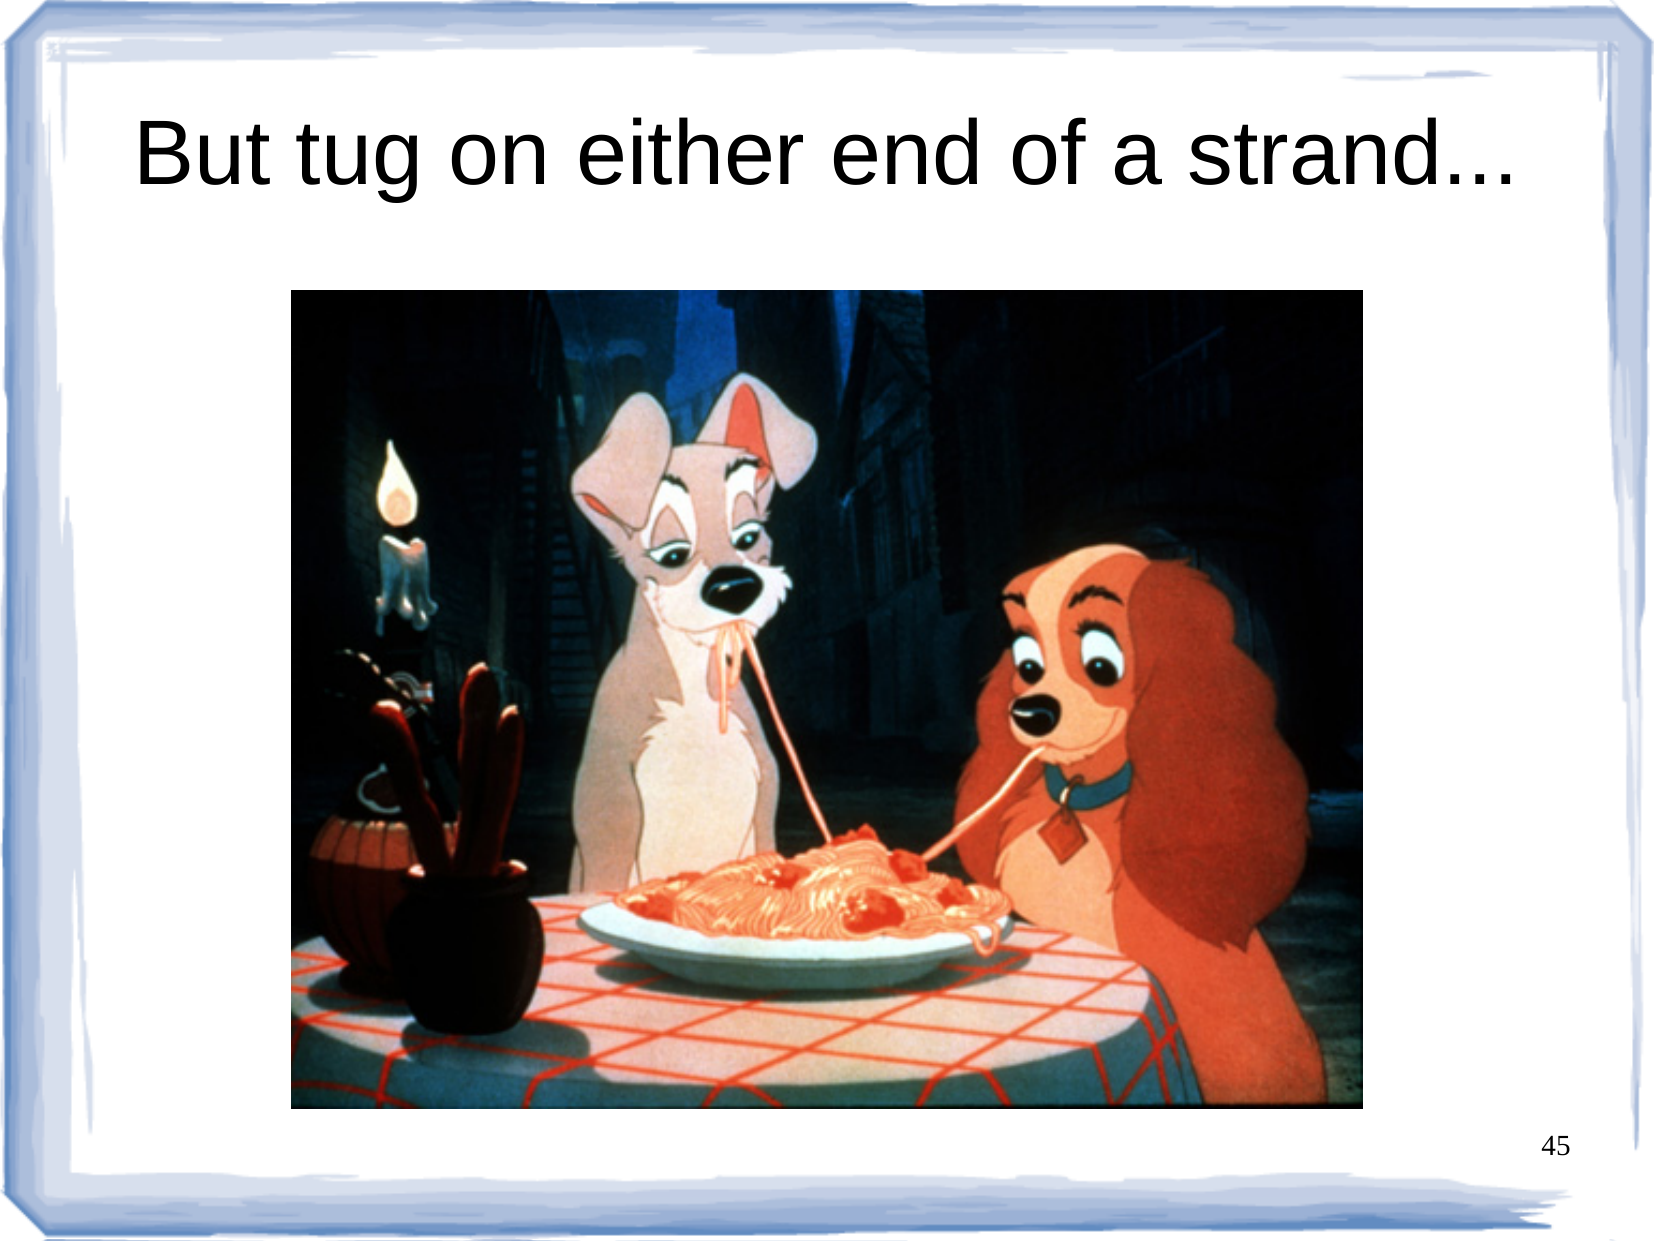

# But tug on either end of a strand...
45